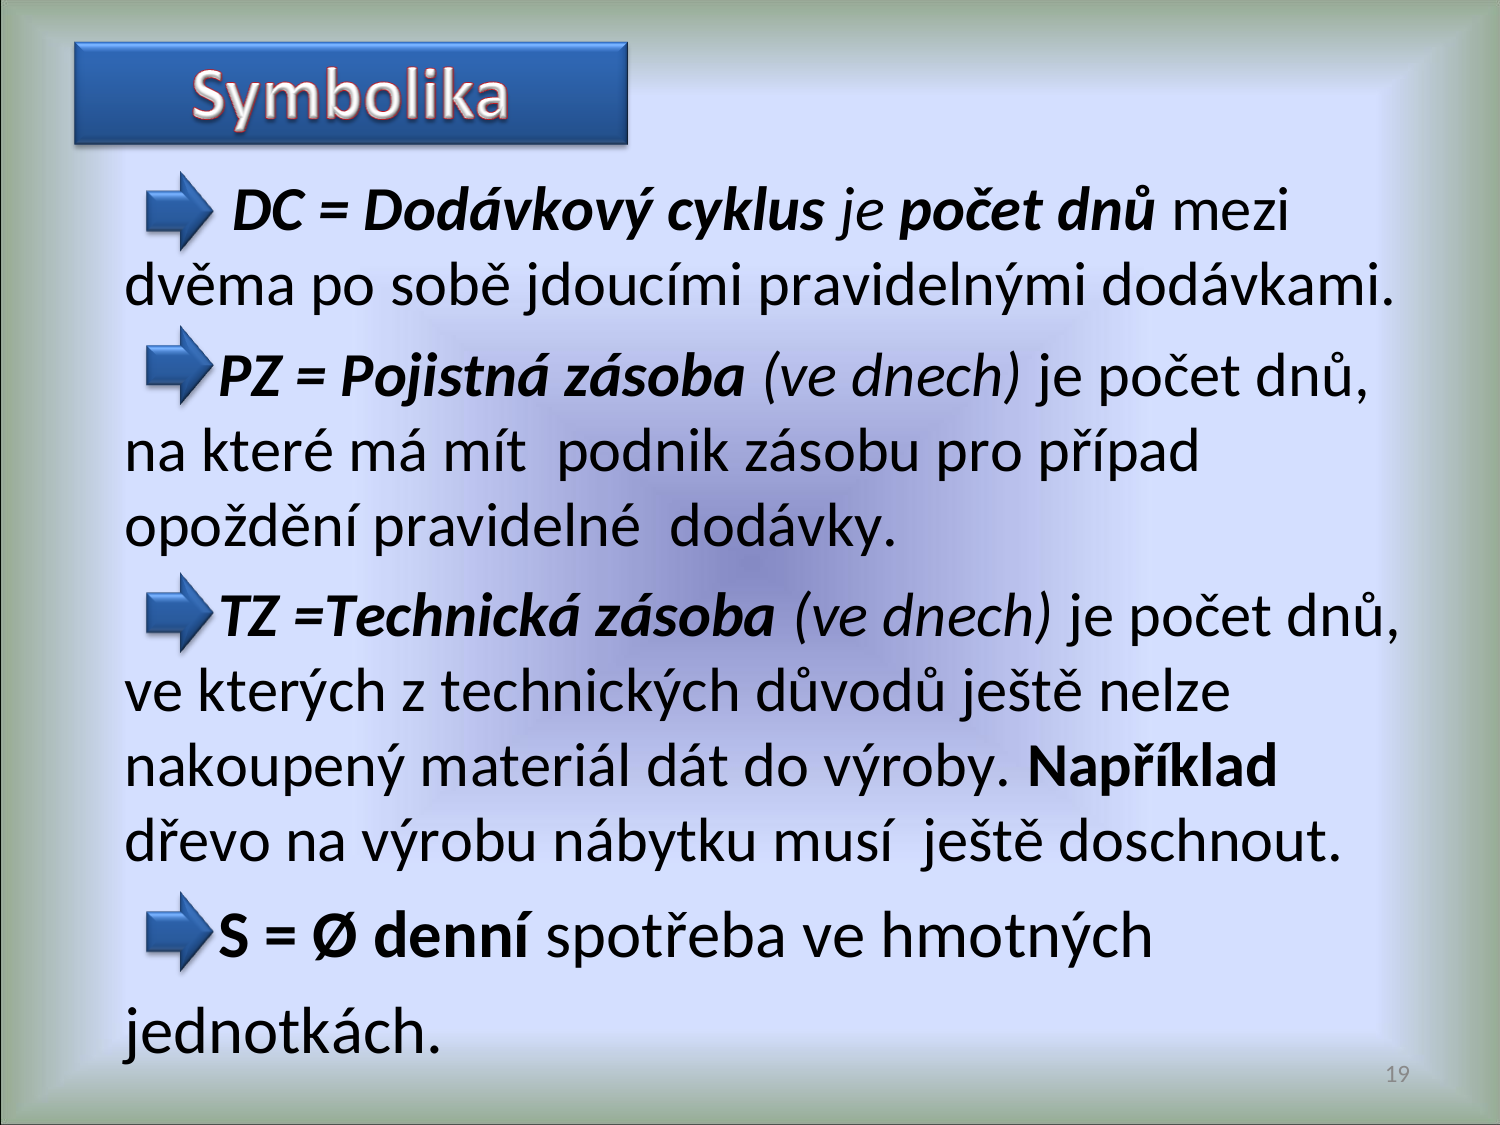

# DC = Dodávkový cyklus je počet dnů mezi dvěma po sobě jdoucími pravidelnými dodávkami.
		PZ = Pojistná zásoba (ve dnech) je počet dnů, na které má mít podnik zásobu pro případ opoždění pravidelné dodávky.
		TZ =Technická zásoba (ve dnech) je počet dnů, ve kterých z technických důvodů ještě nelze nakoupený materiál dát do výroby. Například dřevo na výrobu nábytku musí ještě doschnout.
		S = Ø denní spotřeba ve hmotných
	jednotkách.